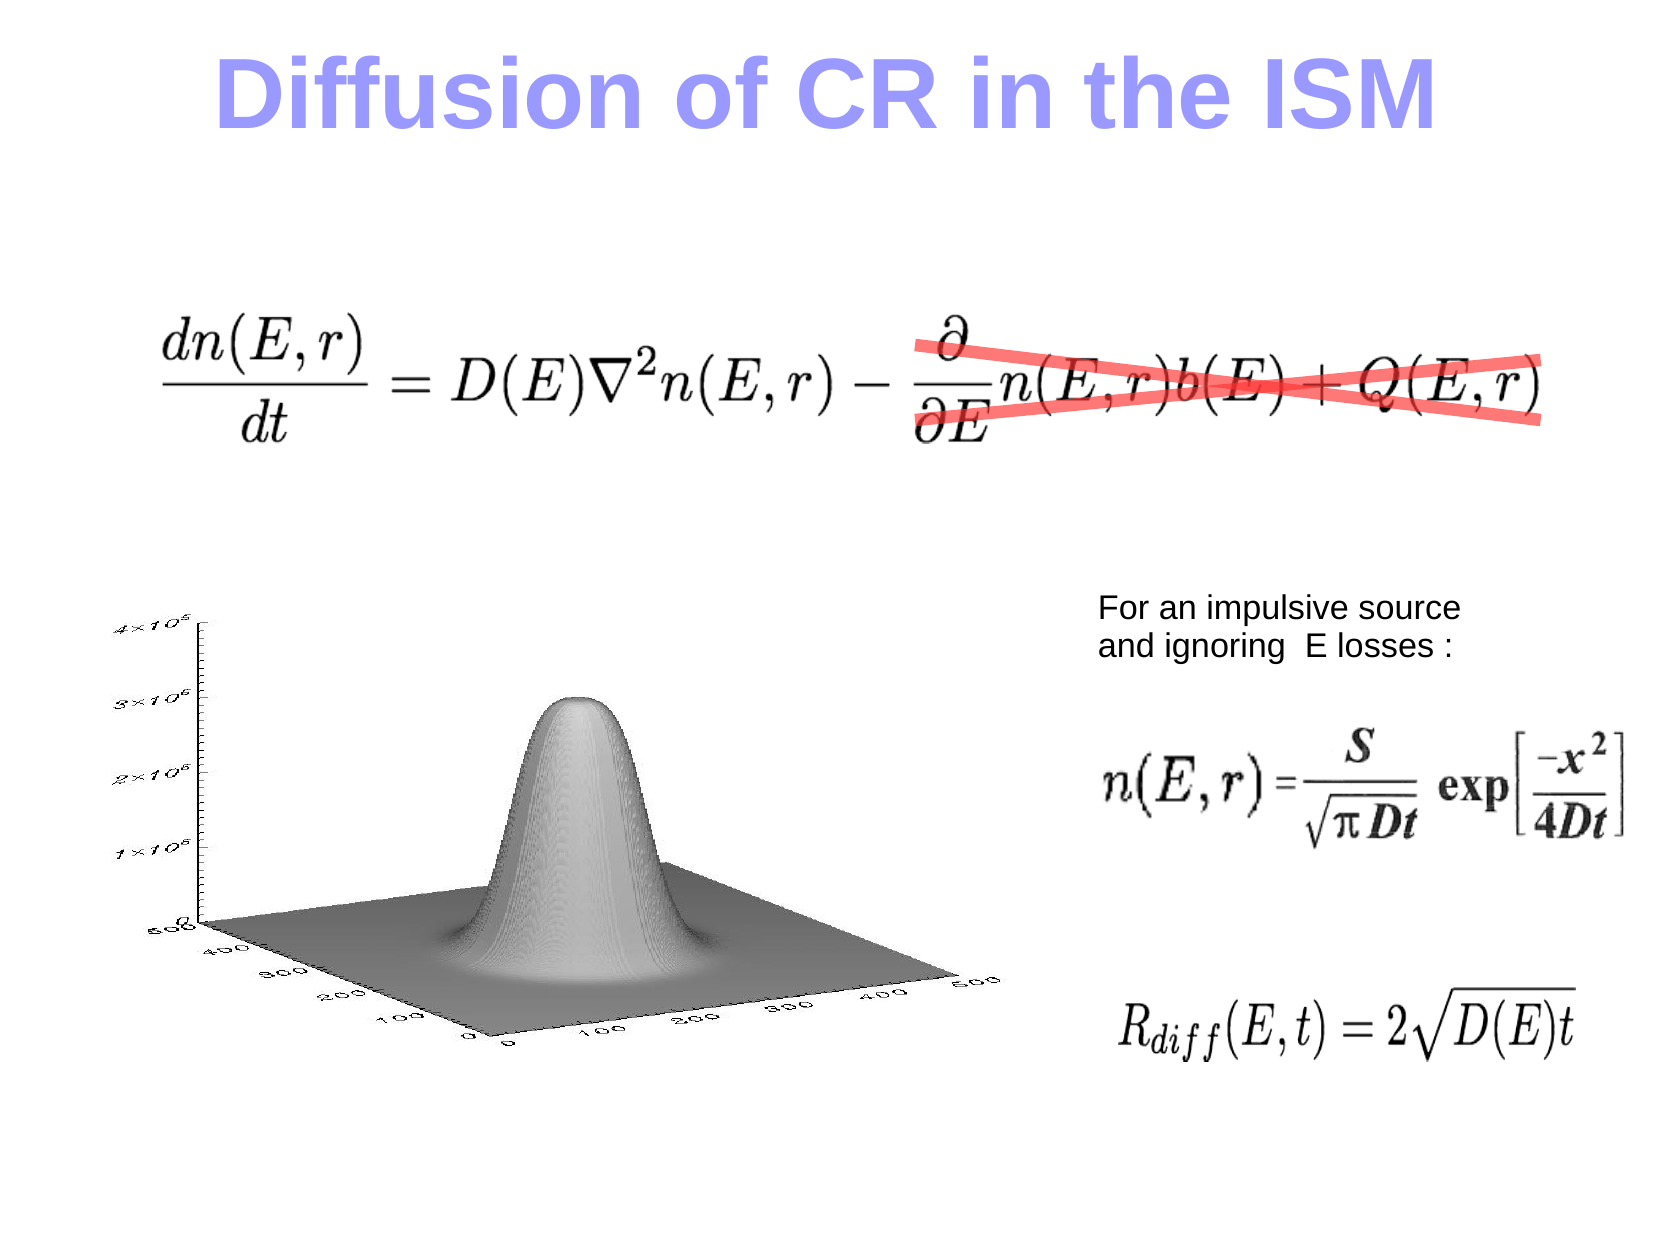

# Diffusion of CR in the ISM
For an impulsive source
and ignoring E losses :